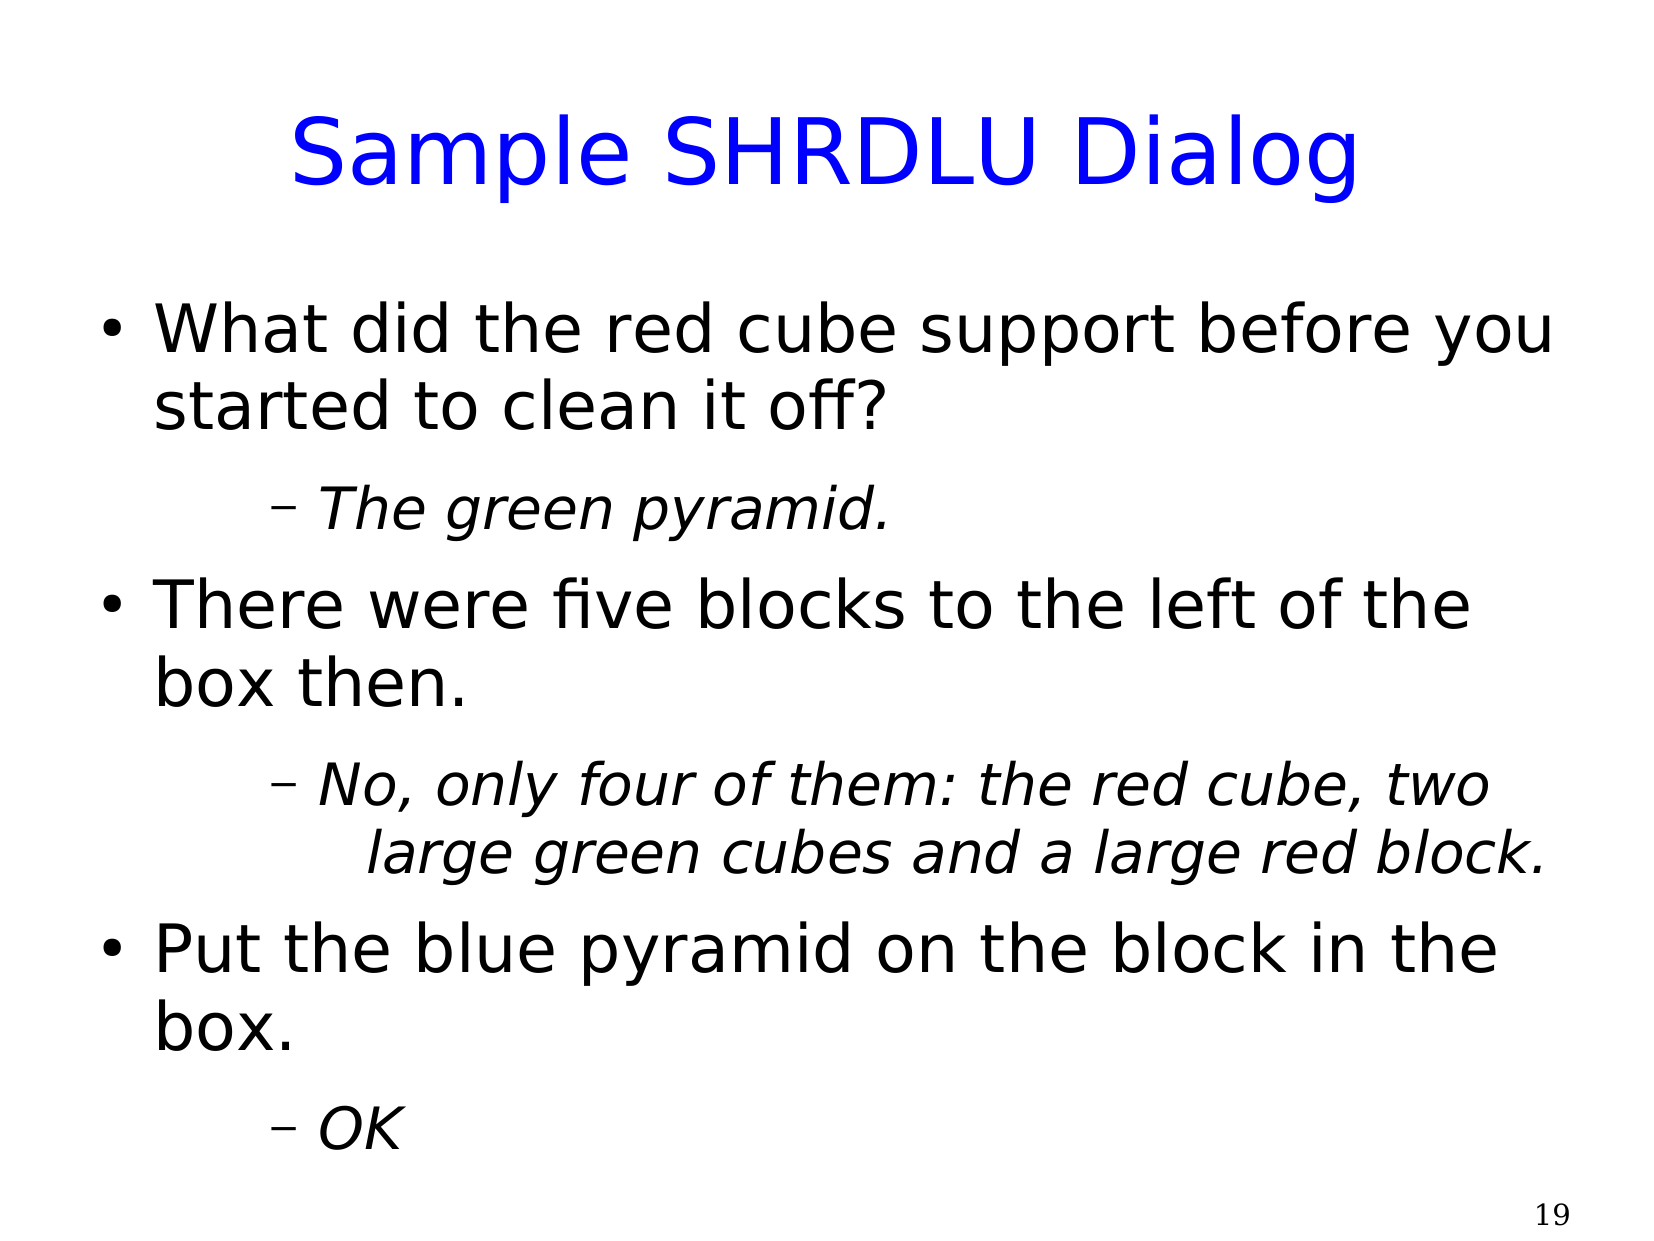

# Sample SHRDLU Dialog
What did the red cube support before you started to clean it off?
The green pyramid.
There were five blocks to the left of the box then.
No, only four of them: the red cube, two large green cubes and a large red block.
Put the blue pyramid on the block in the box.
OK
19